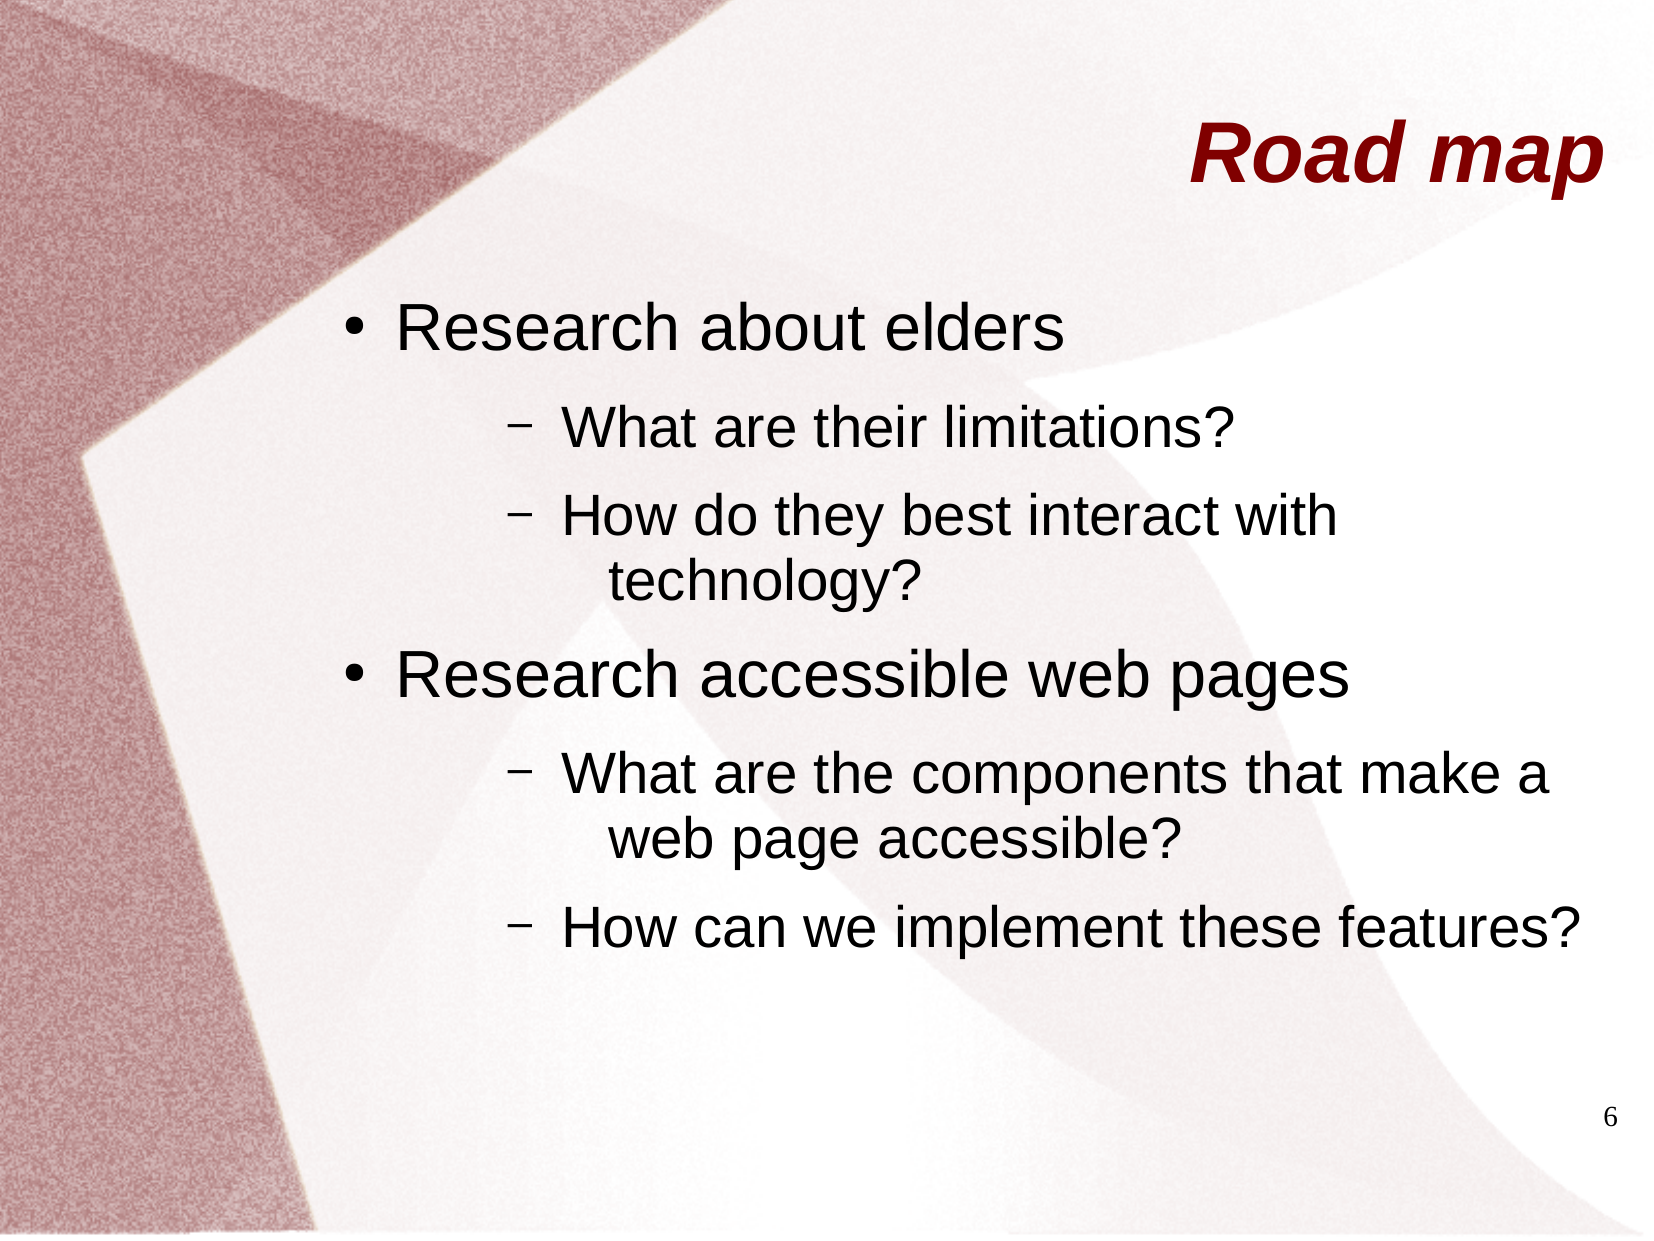

# Road map
Research about elders
What are their limitations?
How do they best interact with technology?
Research accessible web pages
What are the components that make a web page accessible?
How can we implement these features?
6